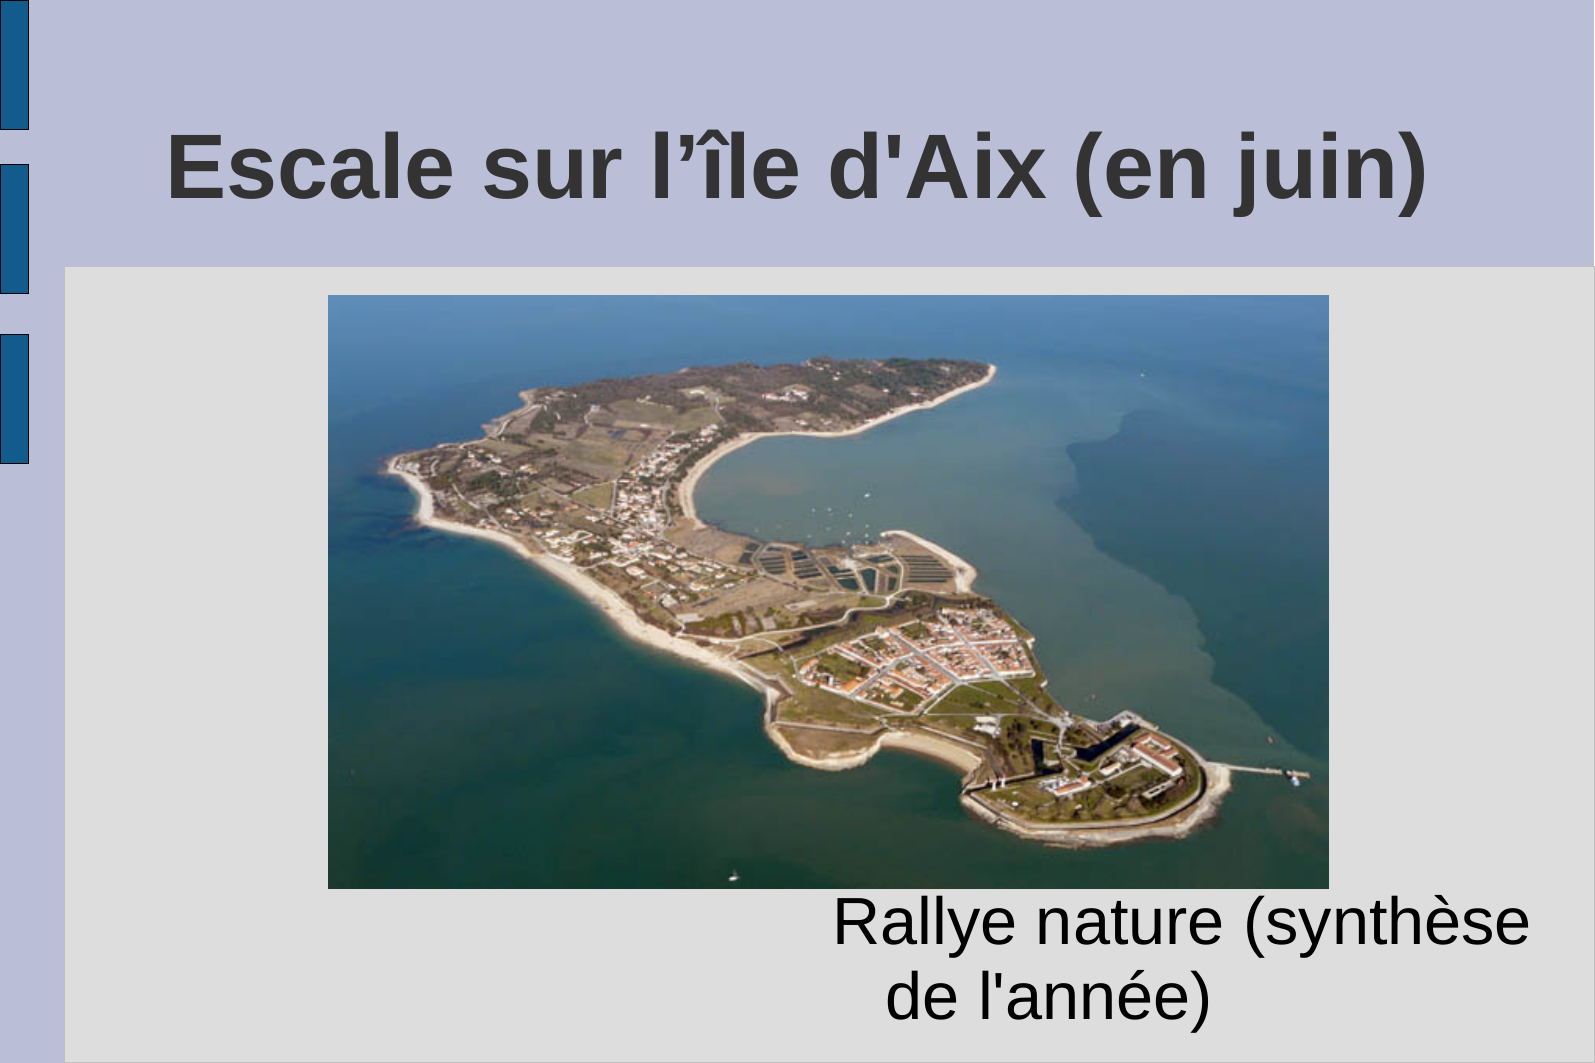

# Escale sur l’île d'Aix (en juin)
Rallye nature (synthèse de l'année)